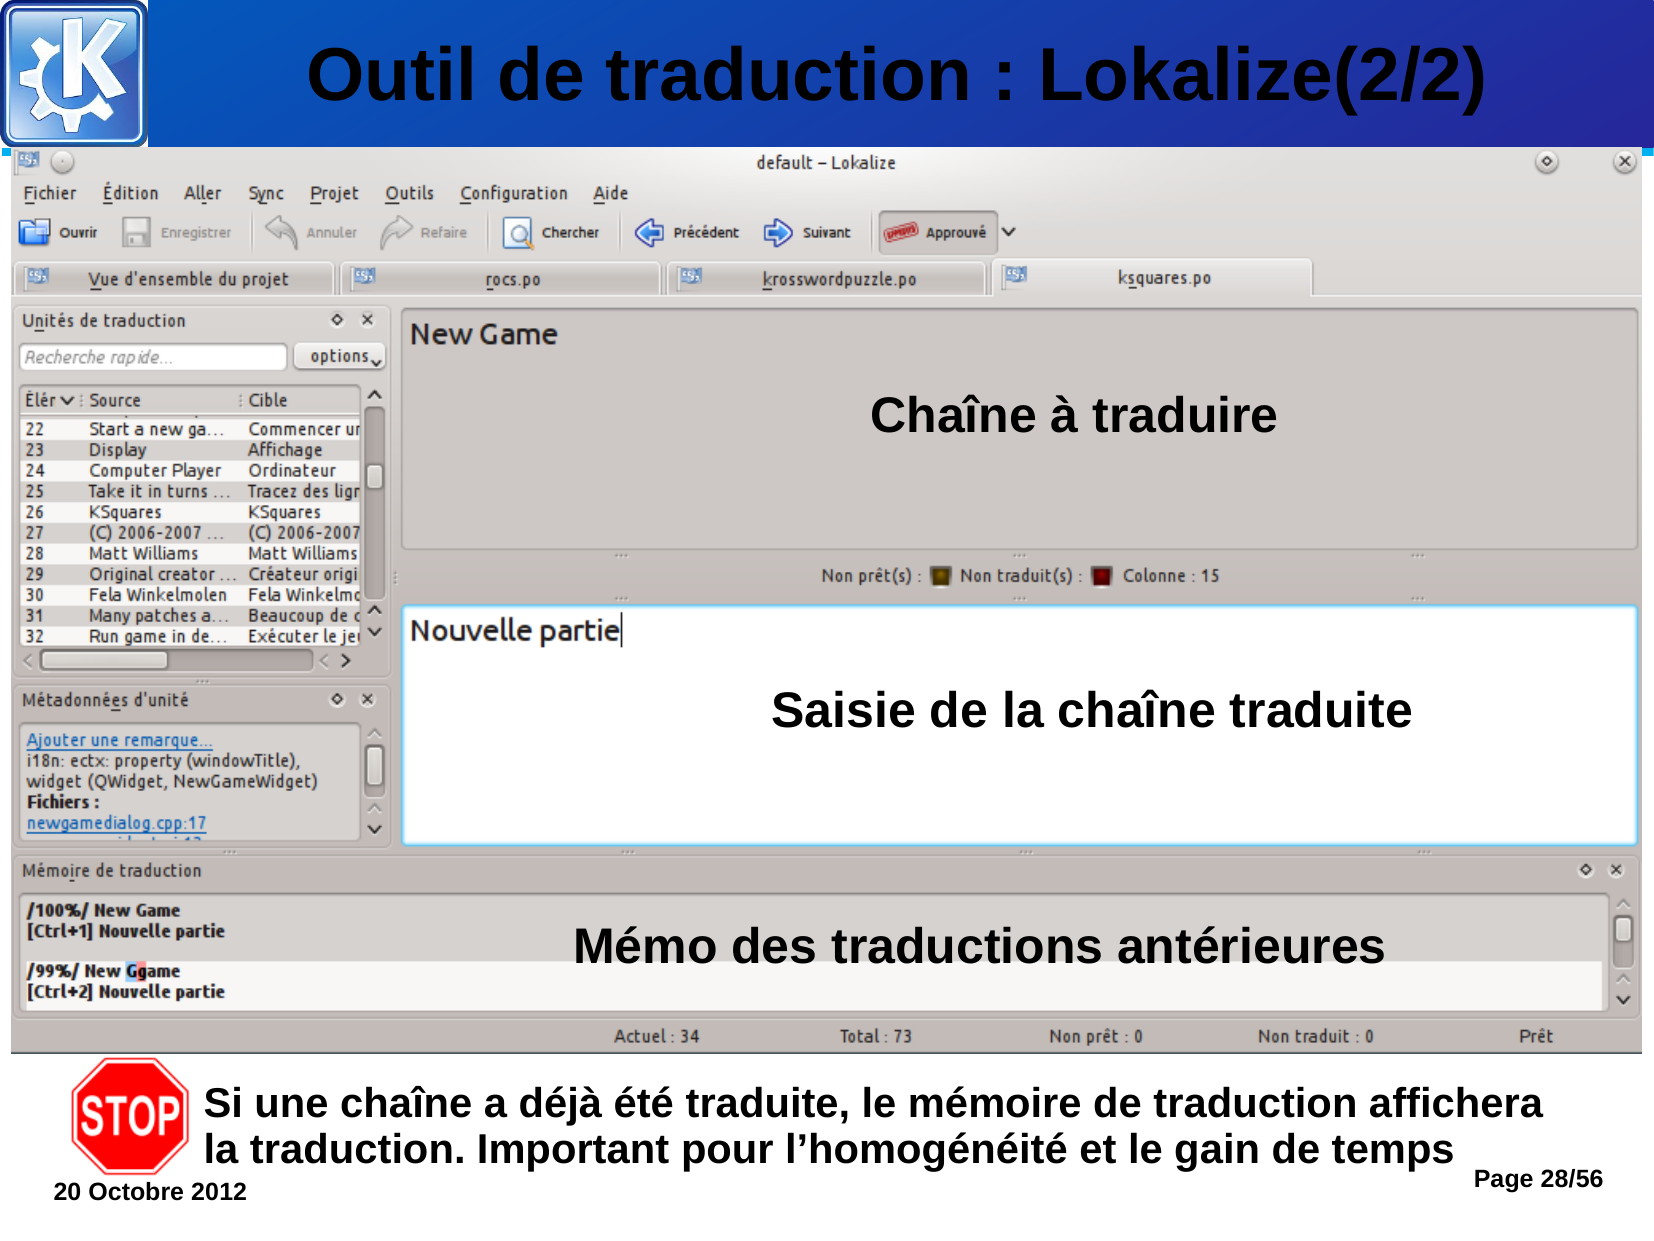

Outil de traduction : Lokalize(2/2)
Chaîne à traduire
Saisie de la chaîne traduite
Mémo des traductions antérieures
Si une chaîne a déjà été traduite, le mémoire de traduction affichera la traduction. Important pour l’homogénéité et le gain de temps